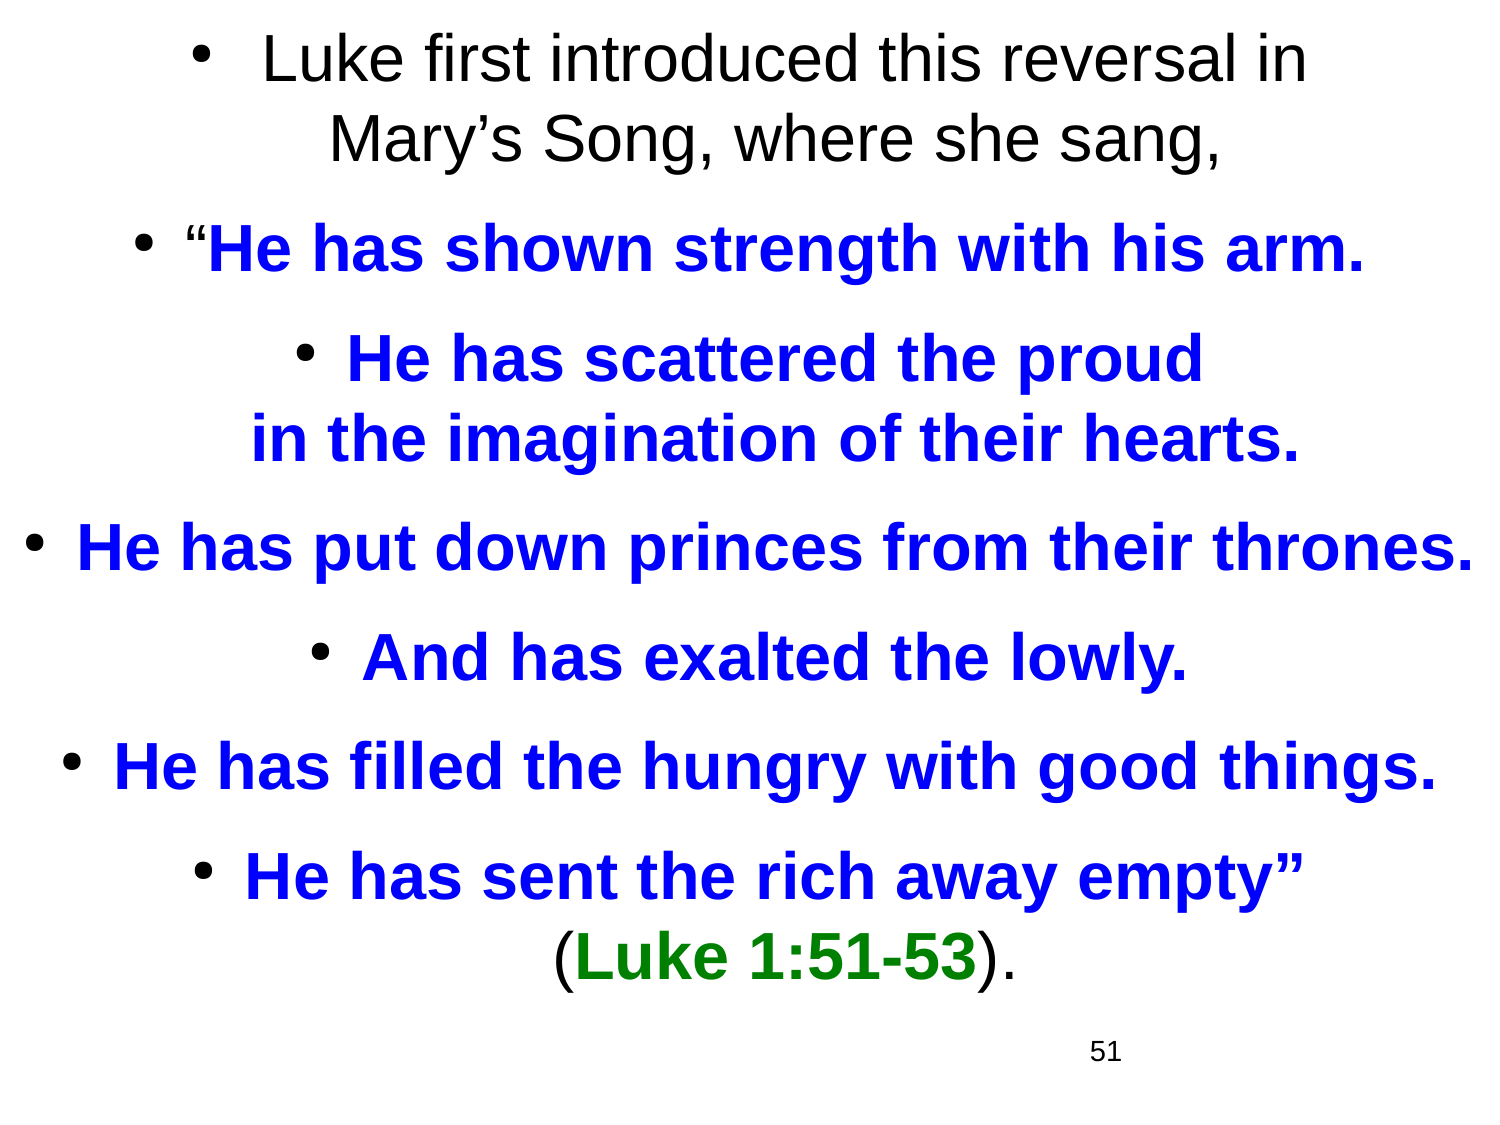

# Luke first introduced this reversal in Mary’s Song, where she sang,
“He has shown strength with his arm.
He has scattered the proud
in the imagination of their hearts.
He has put down princes from their thrones.
And has exalted the lowly.
He has filled the hungry with good things.
He has sent the rich away empty”
(Luke 1:51-53).
51